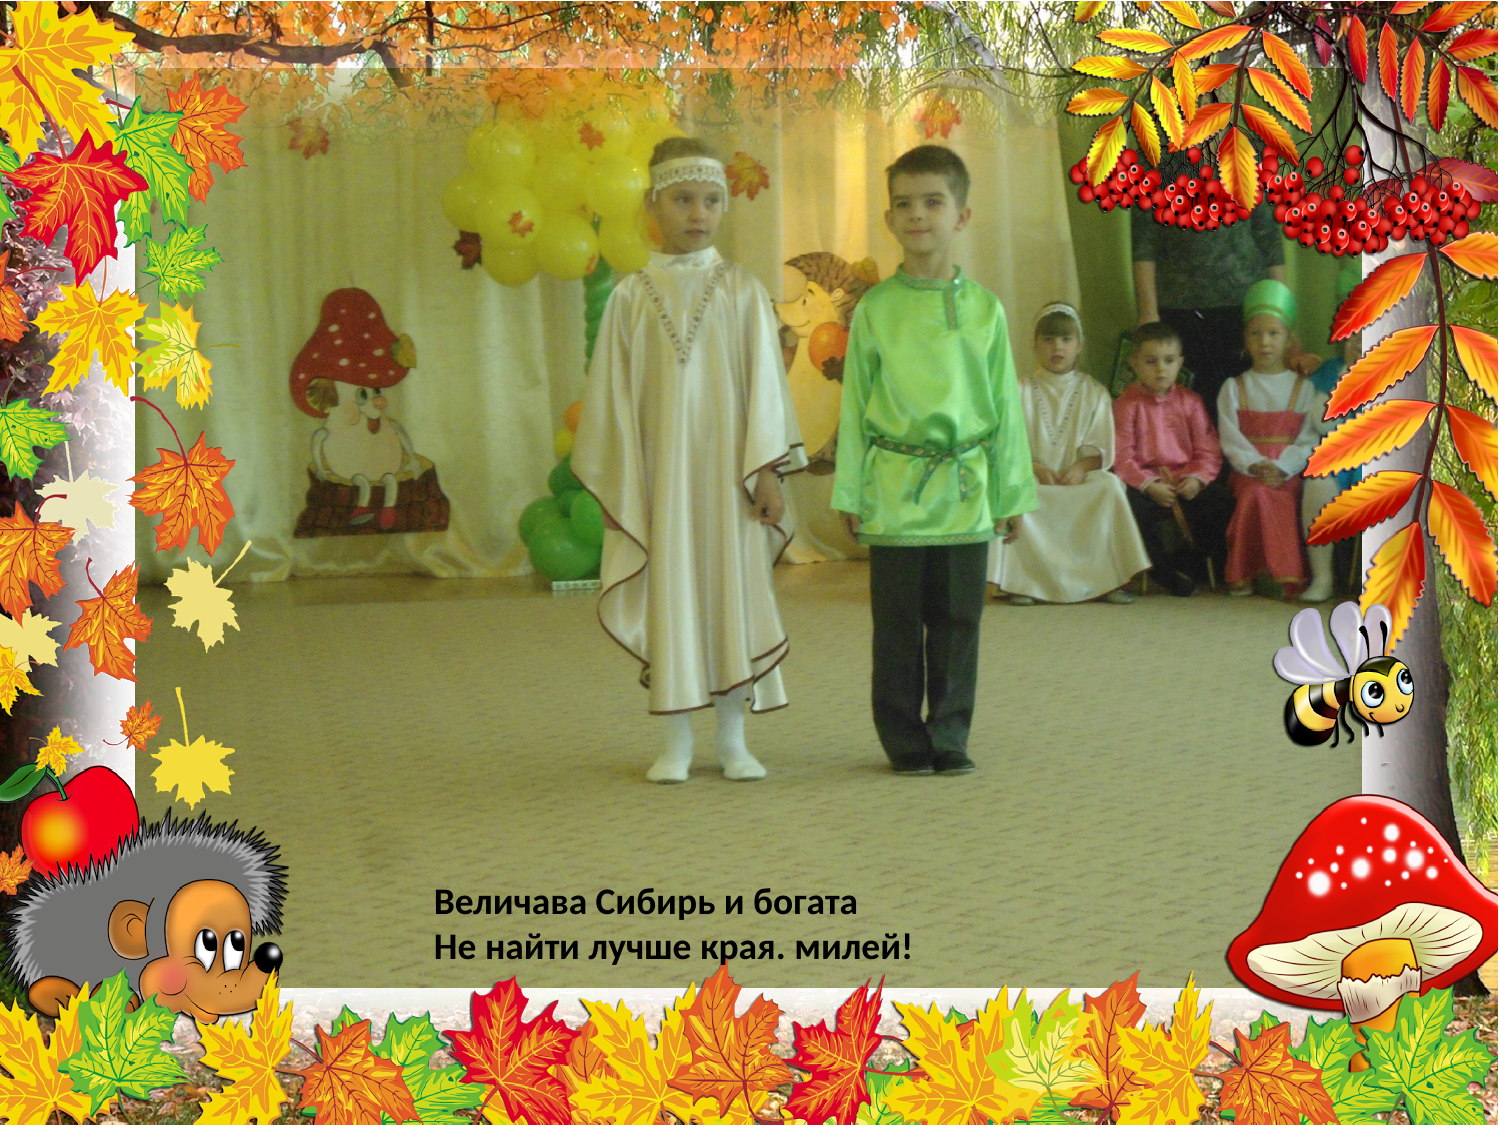

Величава Сибирь и богата
Не найти лучше края. милей!